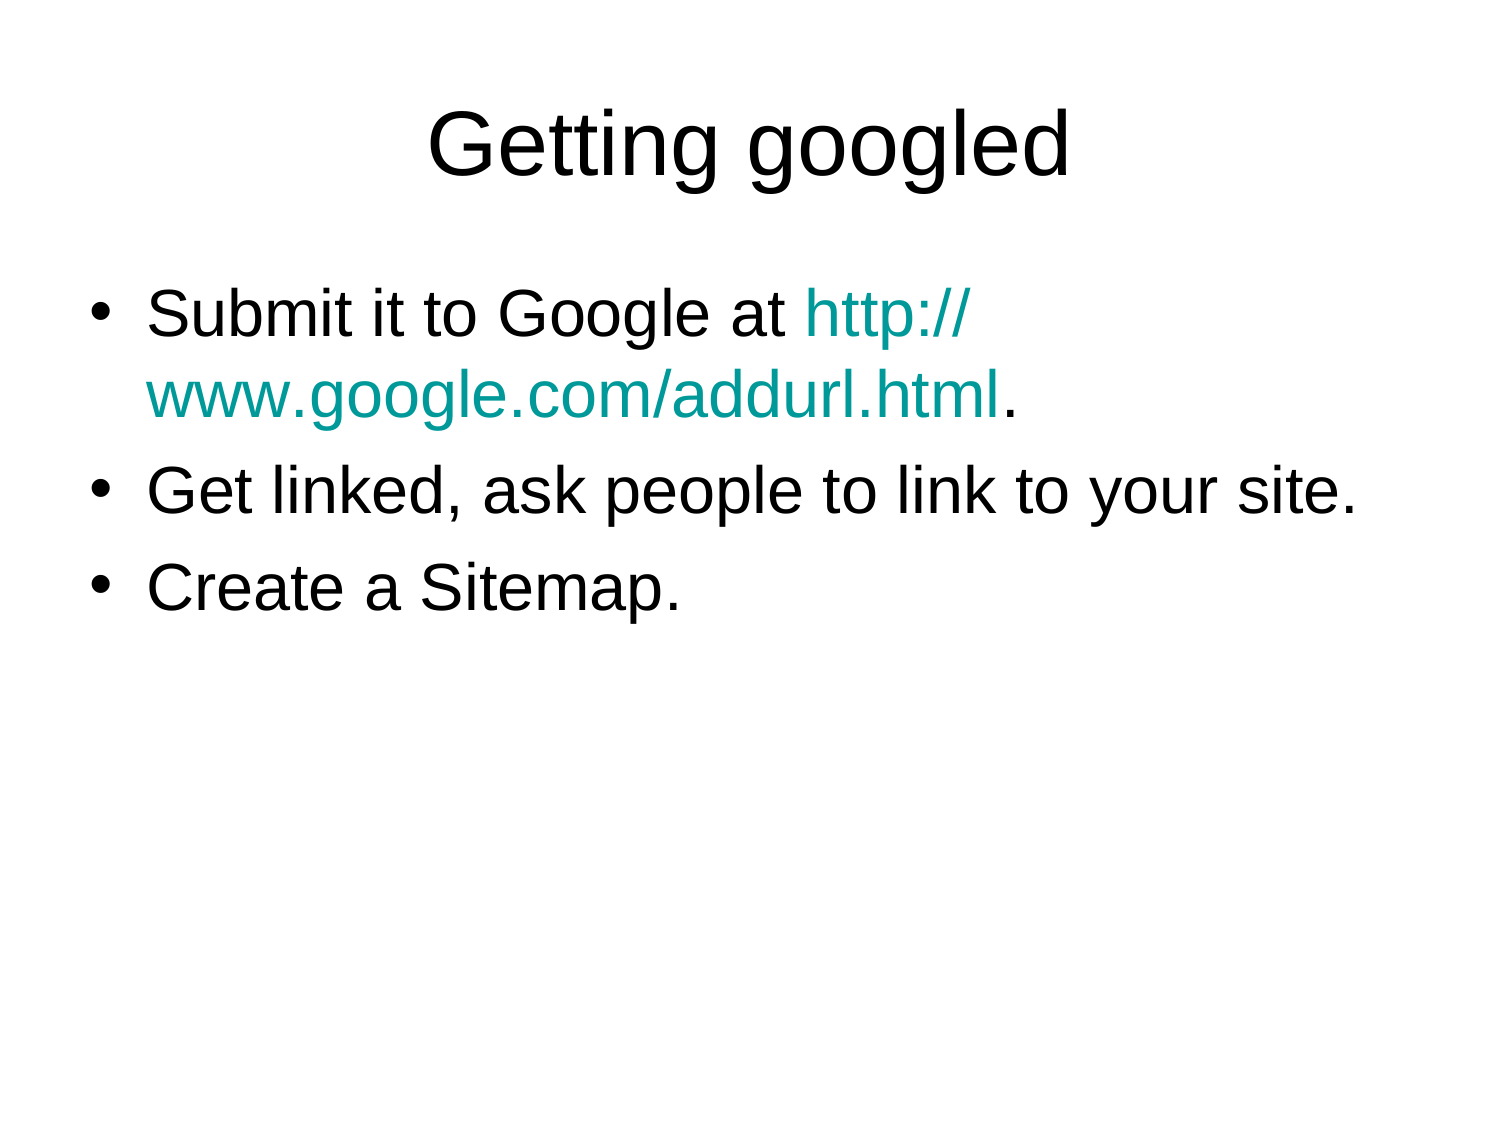

# Getting googled
Submit it to Google at http://www.google.com/addurl.html.
Get linked, ask people to link to your site.
Create a Sitemap.